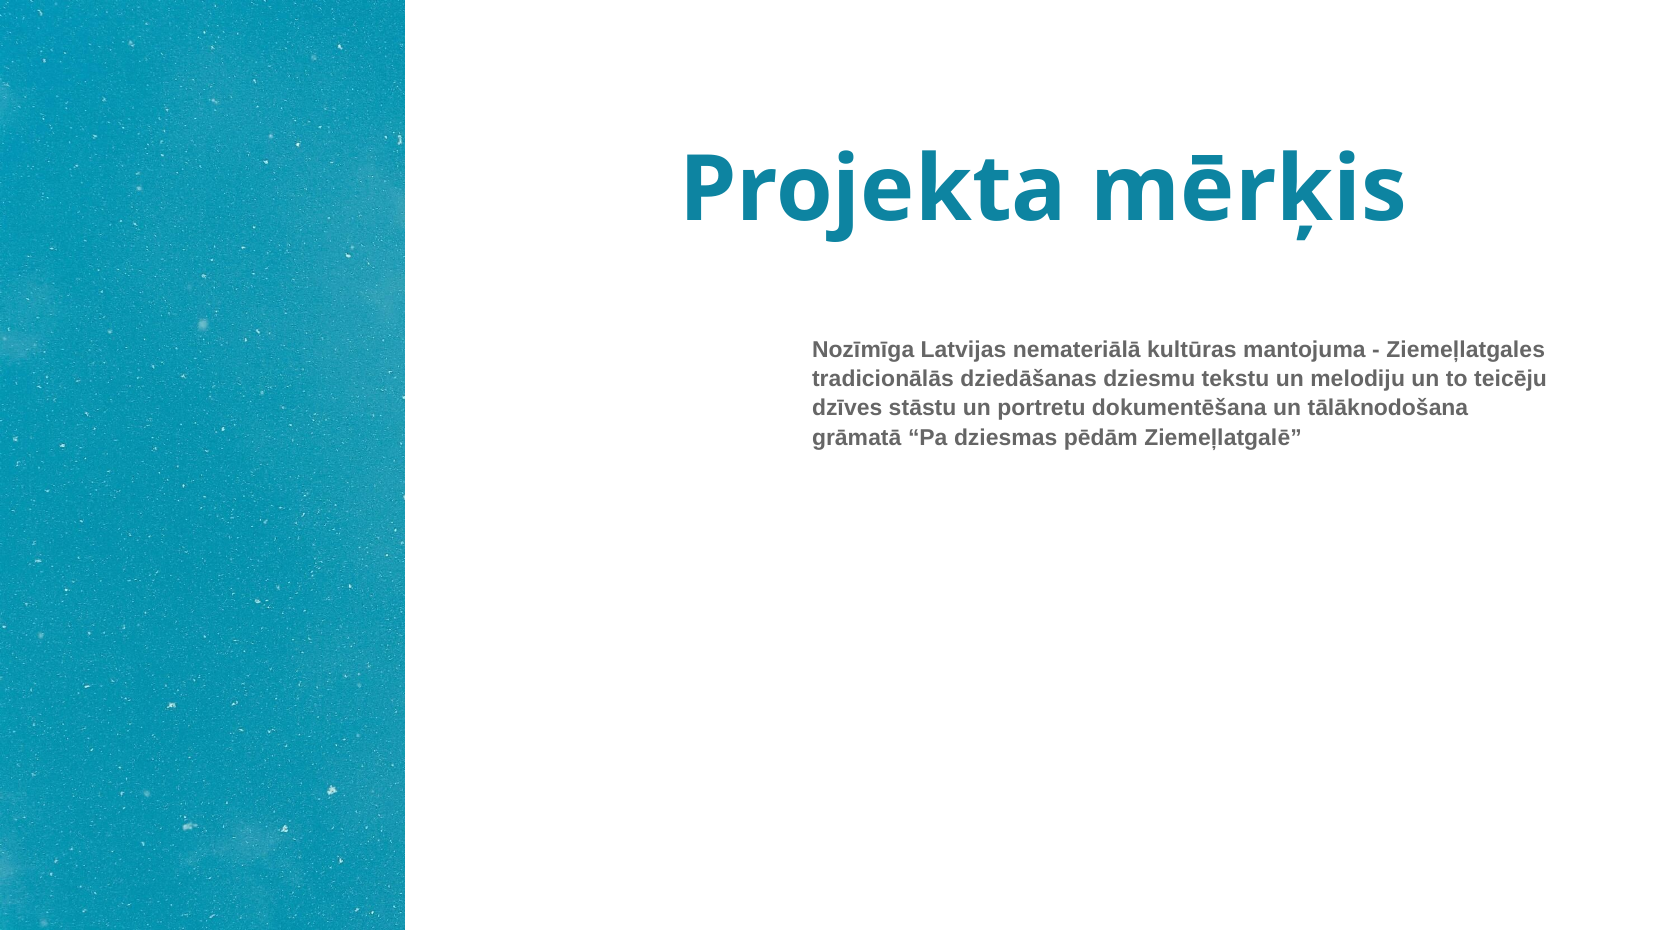

# Projekta mērķis
Nozīmīga Latvijas nemateriālā kultūras mantojuma - Ziemeļlatgales tradicionālās dziedāšanas dziesmu tekstu un melodiju un to teicēju dzīves stāstu un portretu dokumentēšana un tālāknodošana grāmatā “Pa dziesmas pēdām Ziemeļlatgalē”